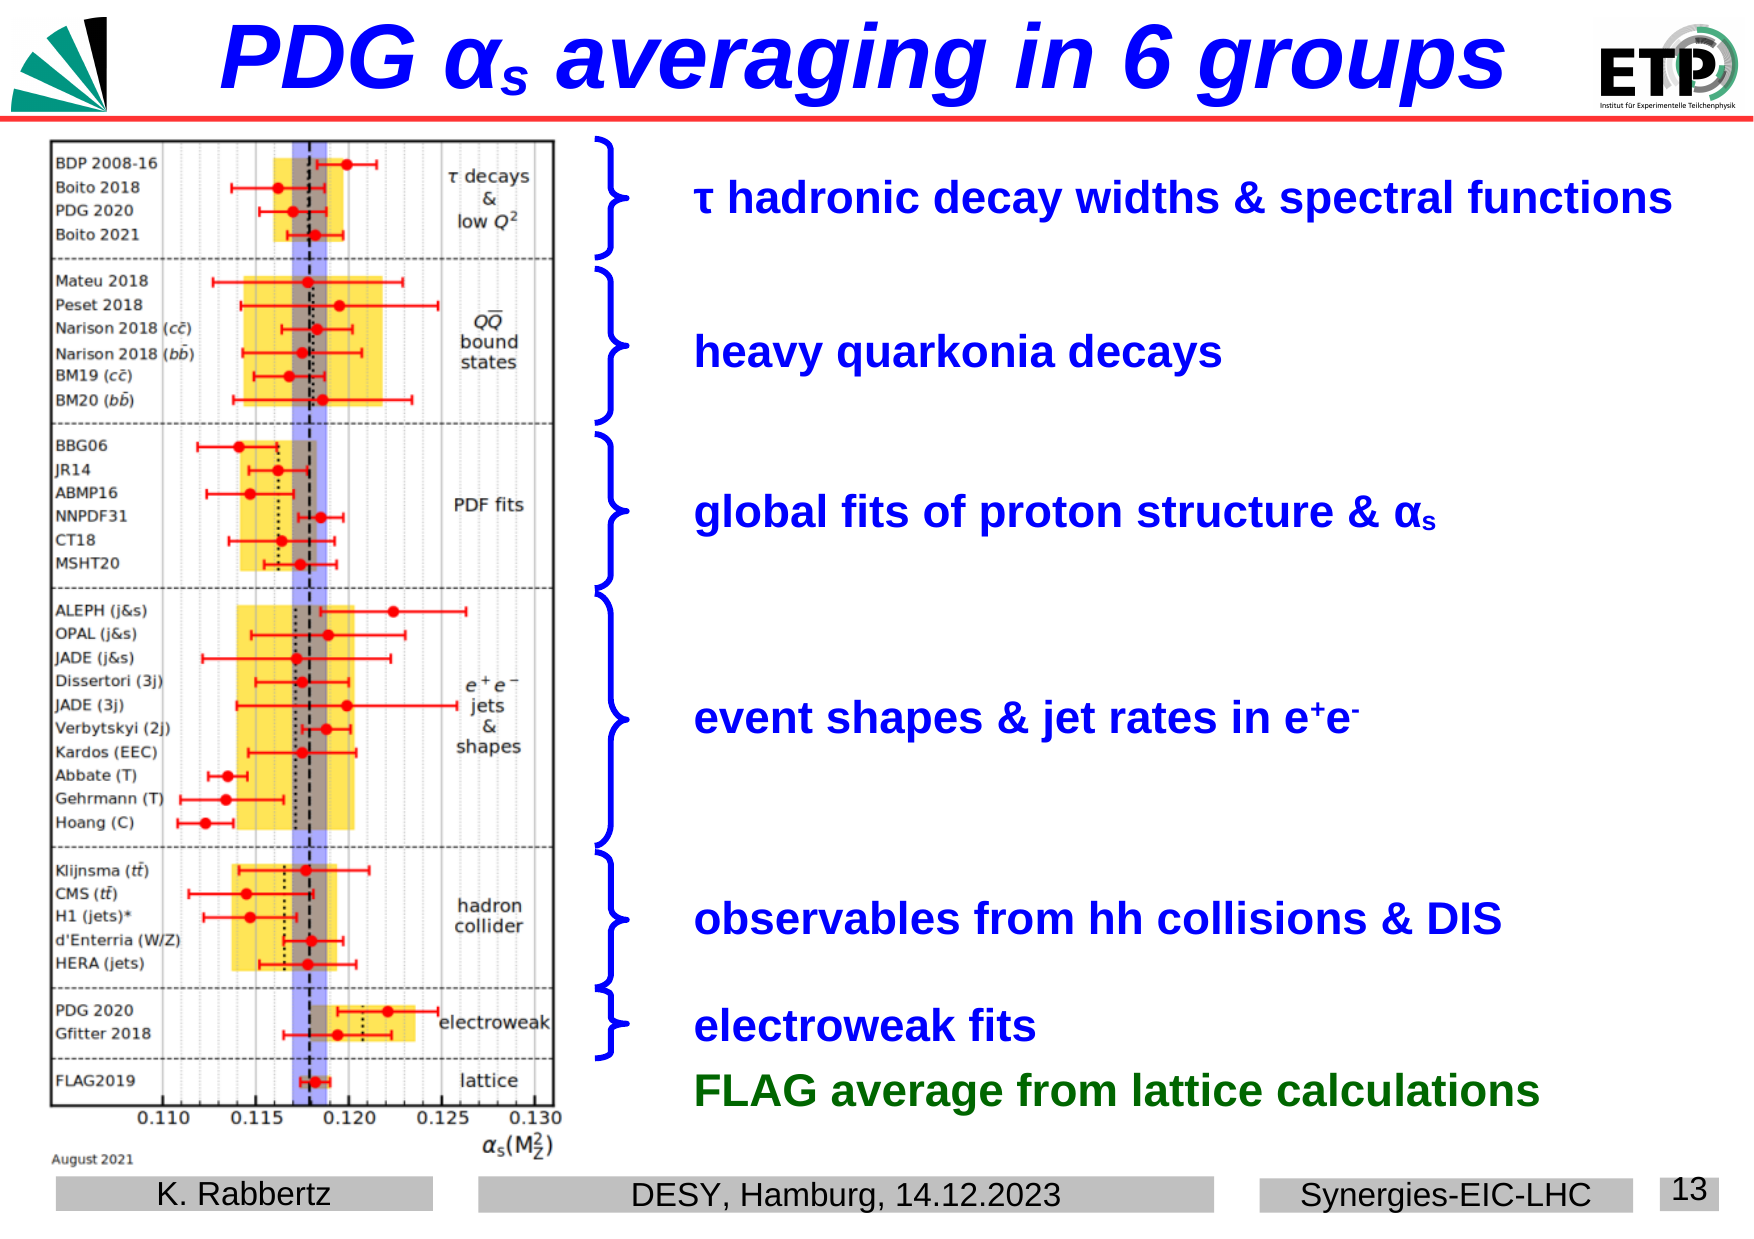

# PDG αs averaging in 6 groups
τ hadronic decay widths & spectral functions
heavy quarkonia decays
global fits of proton structure & αs
event shapes & jet rates in e+e-
observables from hh collisions & DIS
electroweak fits
FLAG average from lattice calculations